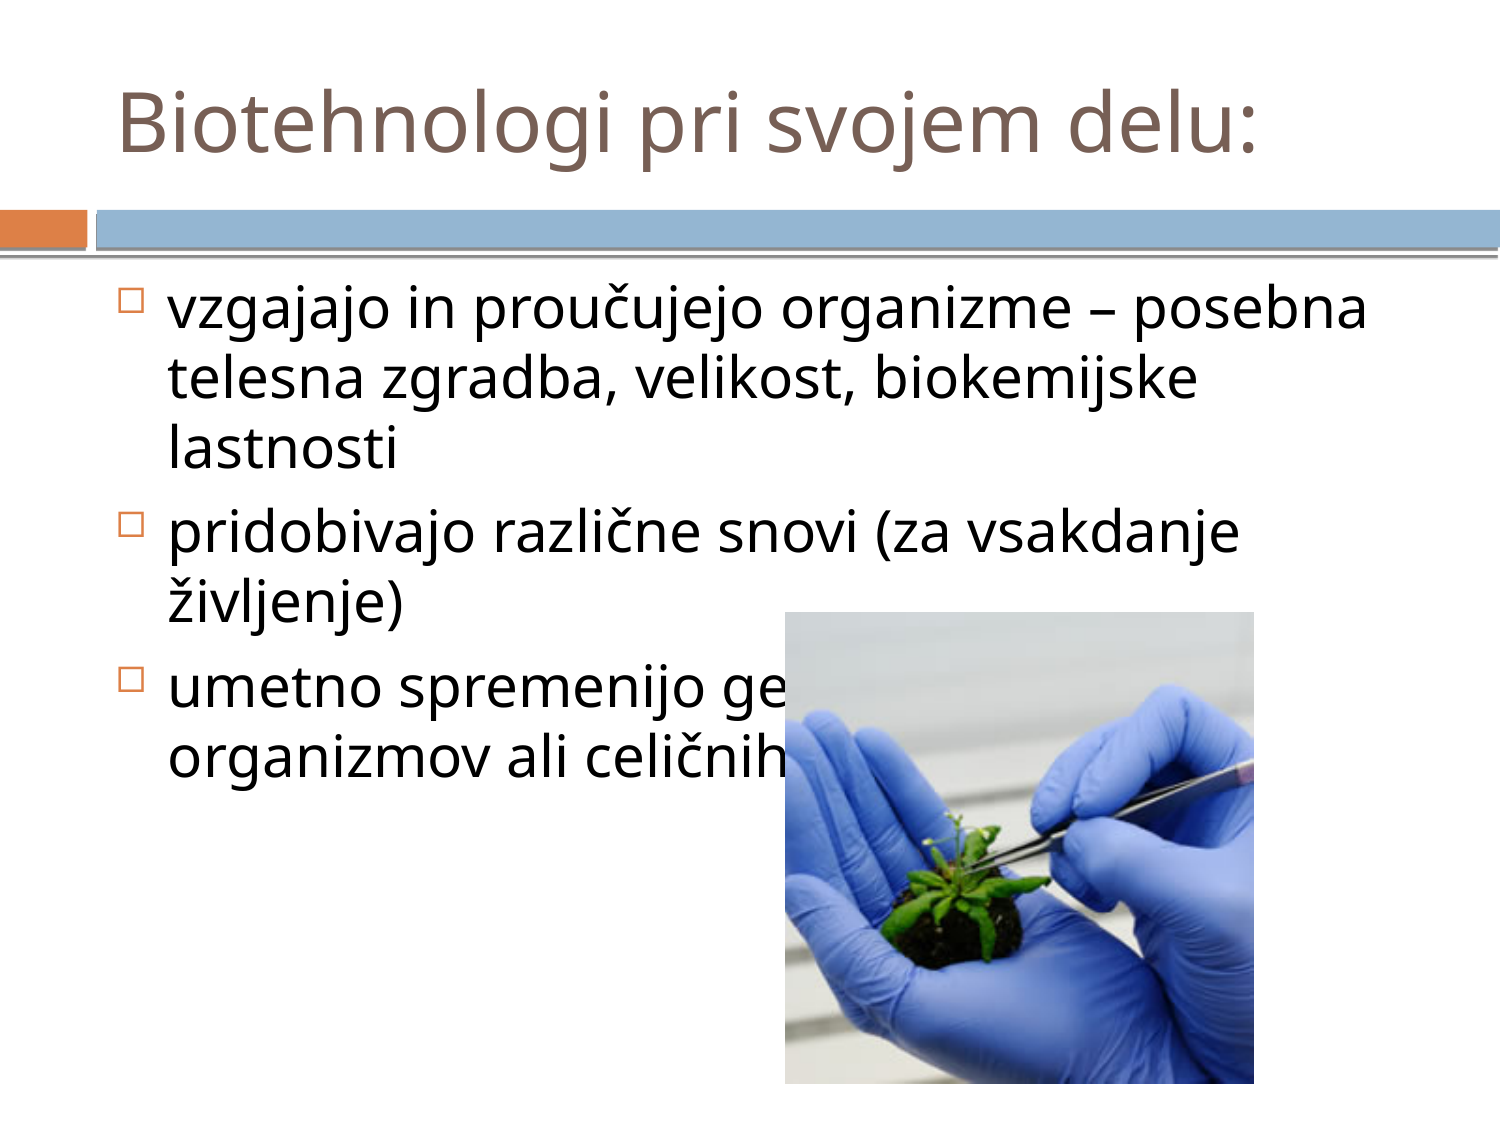

# Biotehnologi pri svojem delu:
vzgajajo in proučujejo organizme – posebna telesna zgradba, velikost, biokemijske lastnosti
pridobivajo različne snovi (za vsakdanje življenje)
umetno spremenijo genetski material organizmov ali celičnih in tkivnih kultur